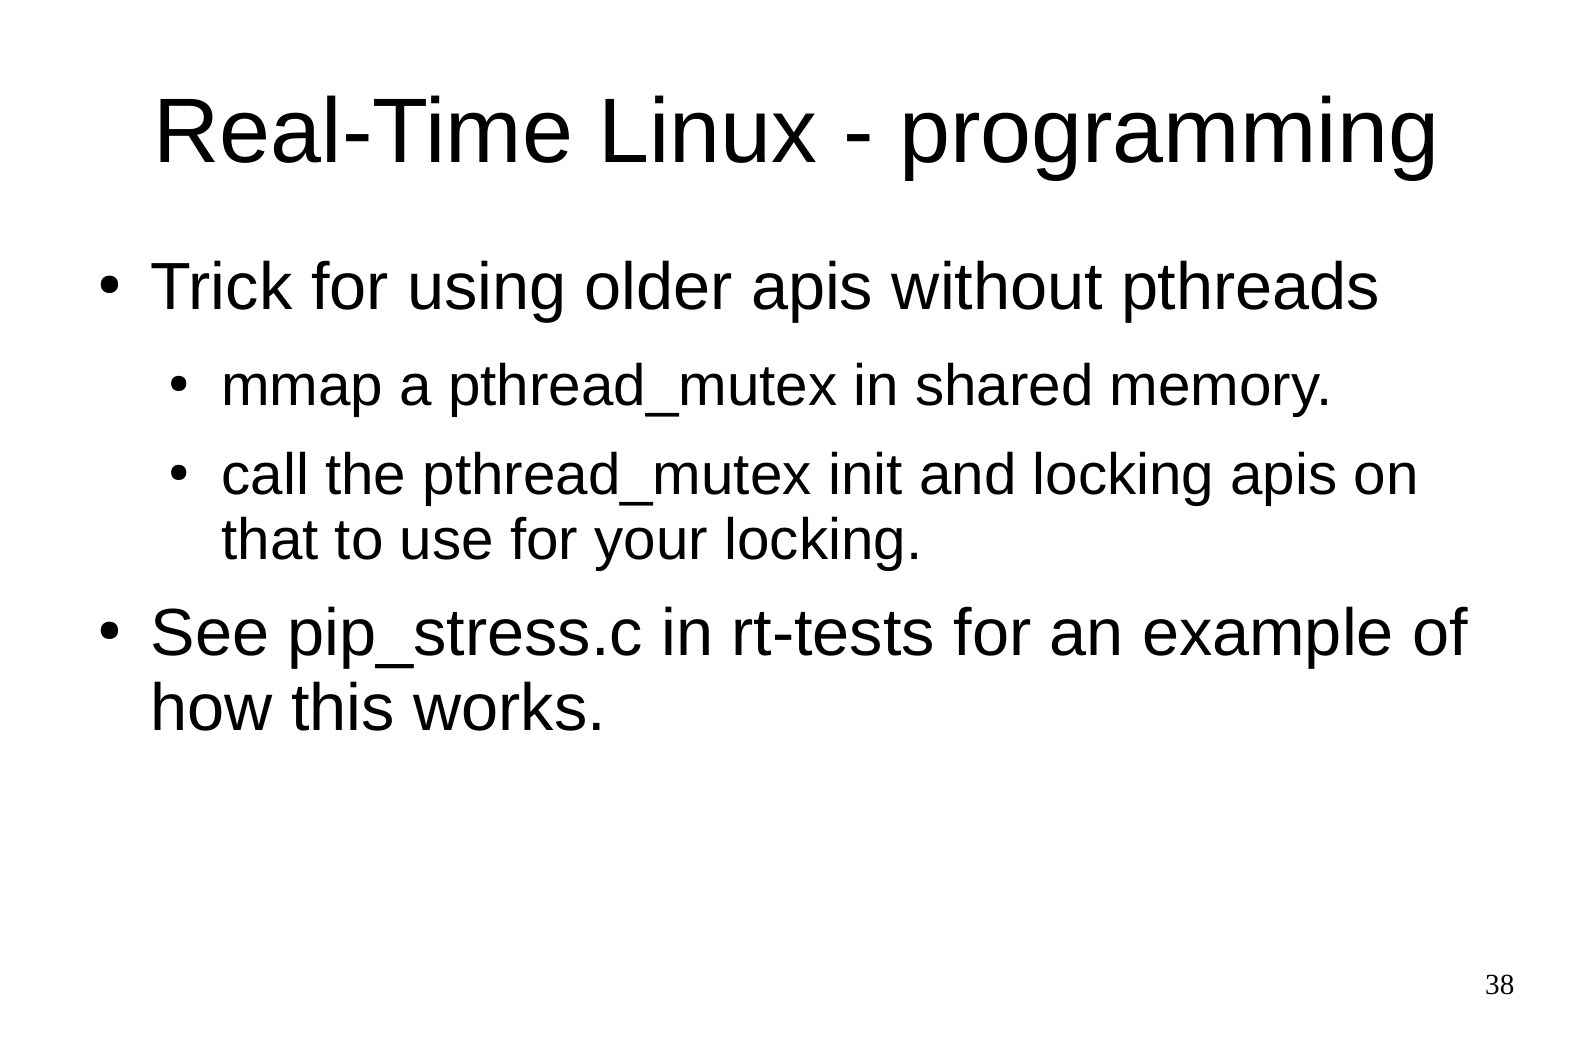

# Real-Time Linux - programming
Trick for using older apis without pthreads
mmap a pthread_mutex in shared memory.
call the pthread_mutex init and locking apis on that to use for your locking.
See pip_stress.c in rt-tests for an example of how this works.
38